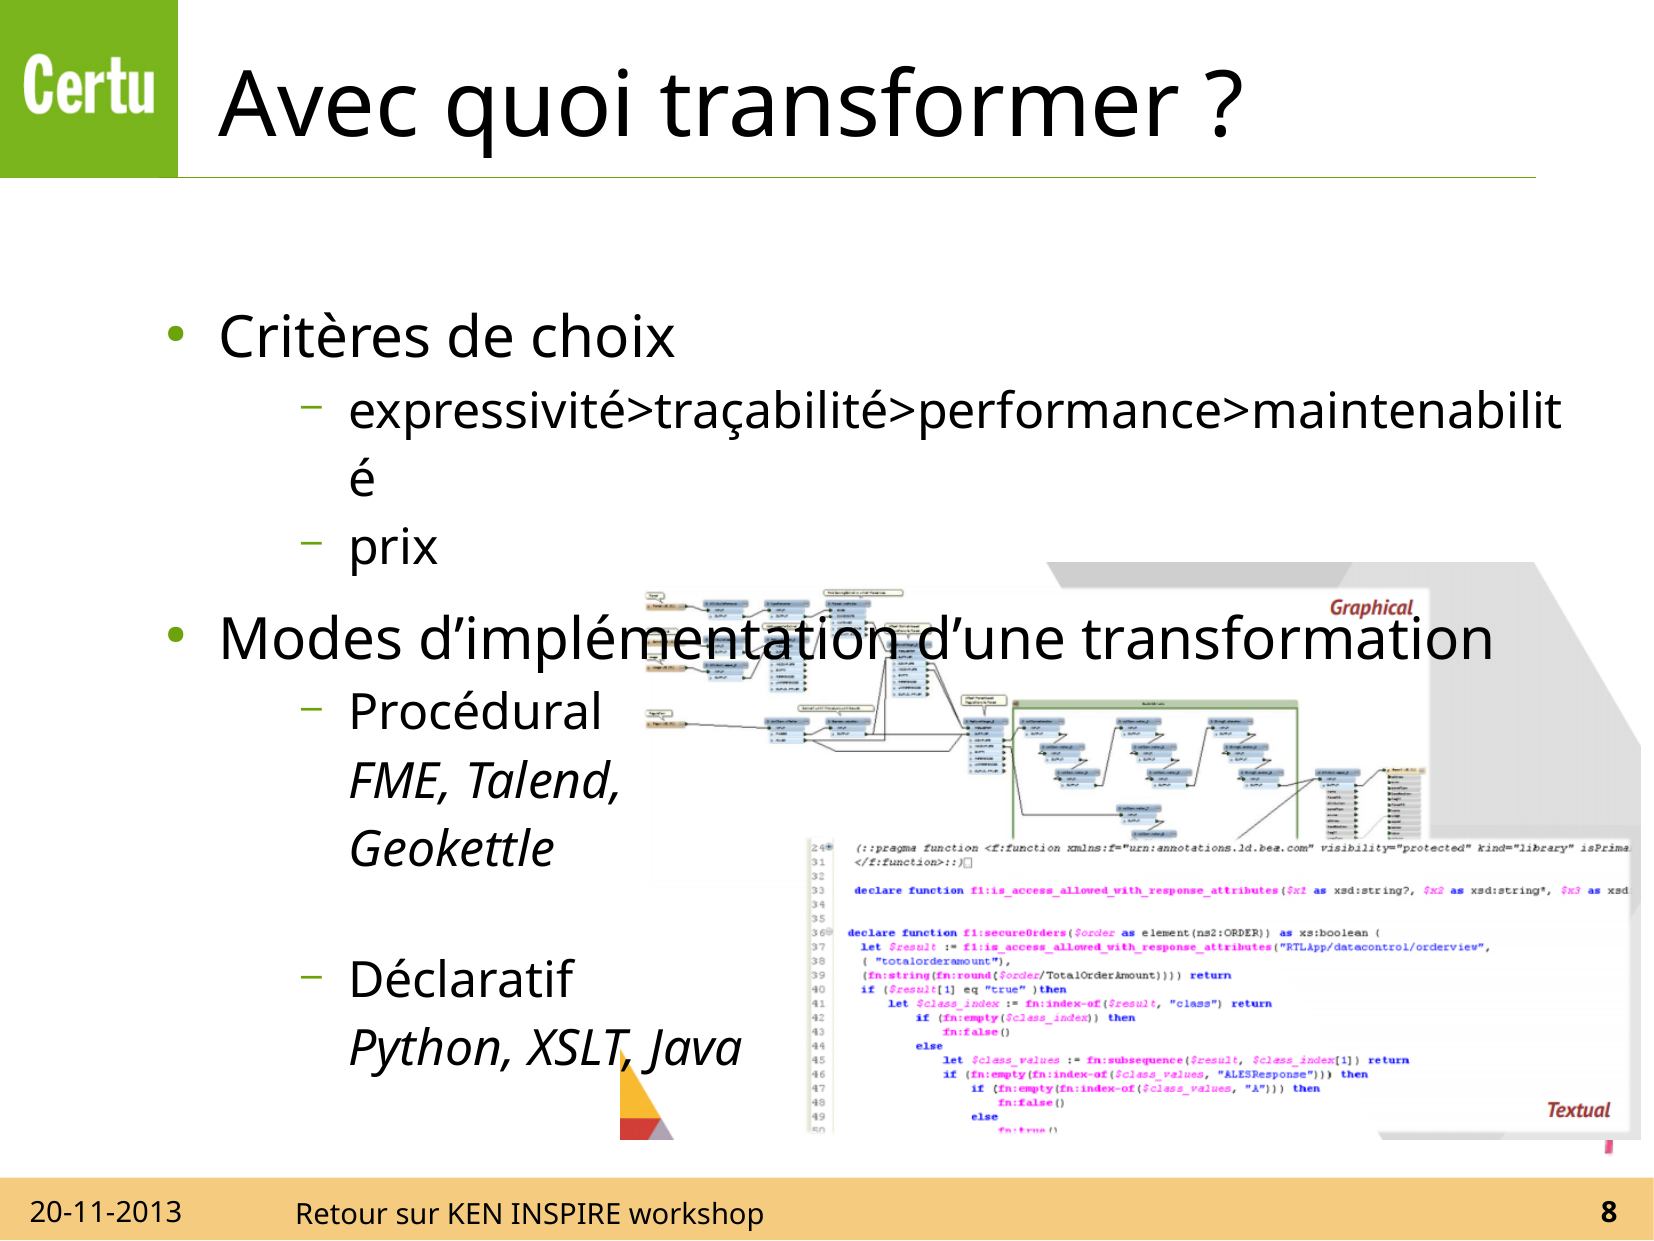

# Avec quoi transformer ?
Critères de choix
expressivité>traçabilité>performance>maintenabilité
prix
Modes d’implémentation d’une transformation
Procédural
FME, Talend,
Geokettle
Déclaratif
Python, XSLT, Java
20-11-2013
8
Retour sur KEN INSPIRE workshop